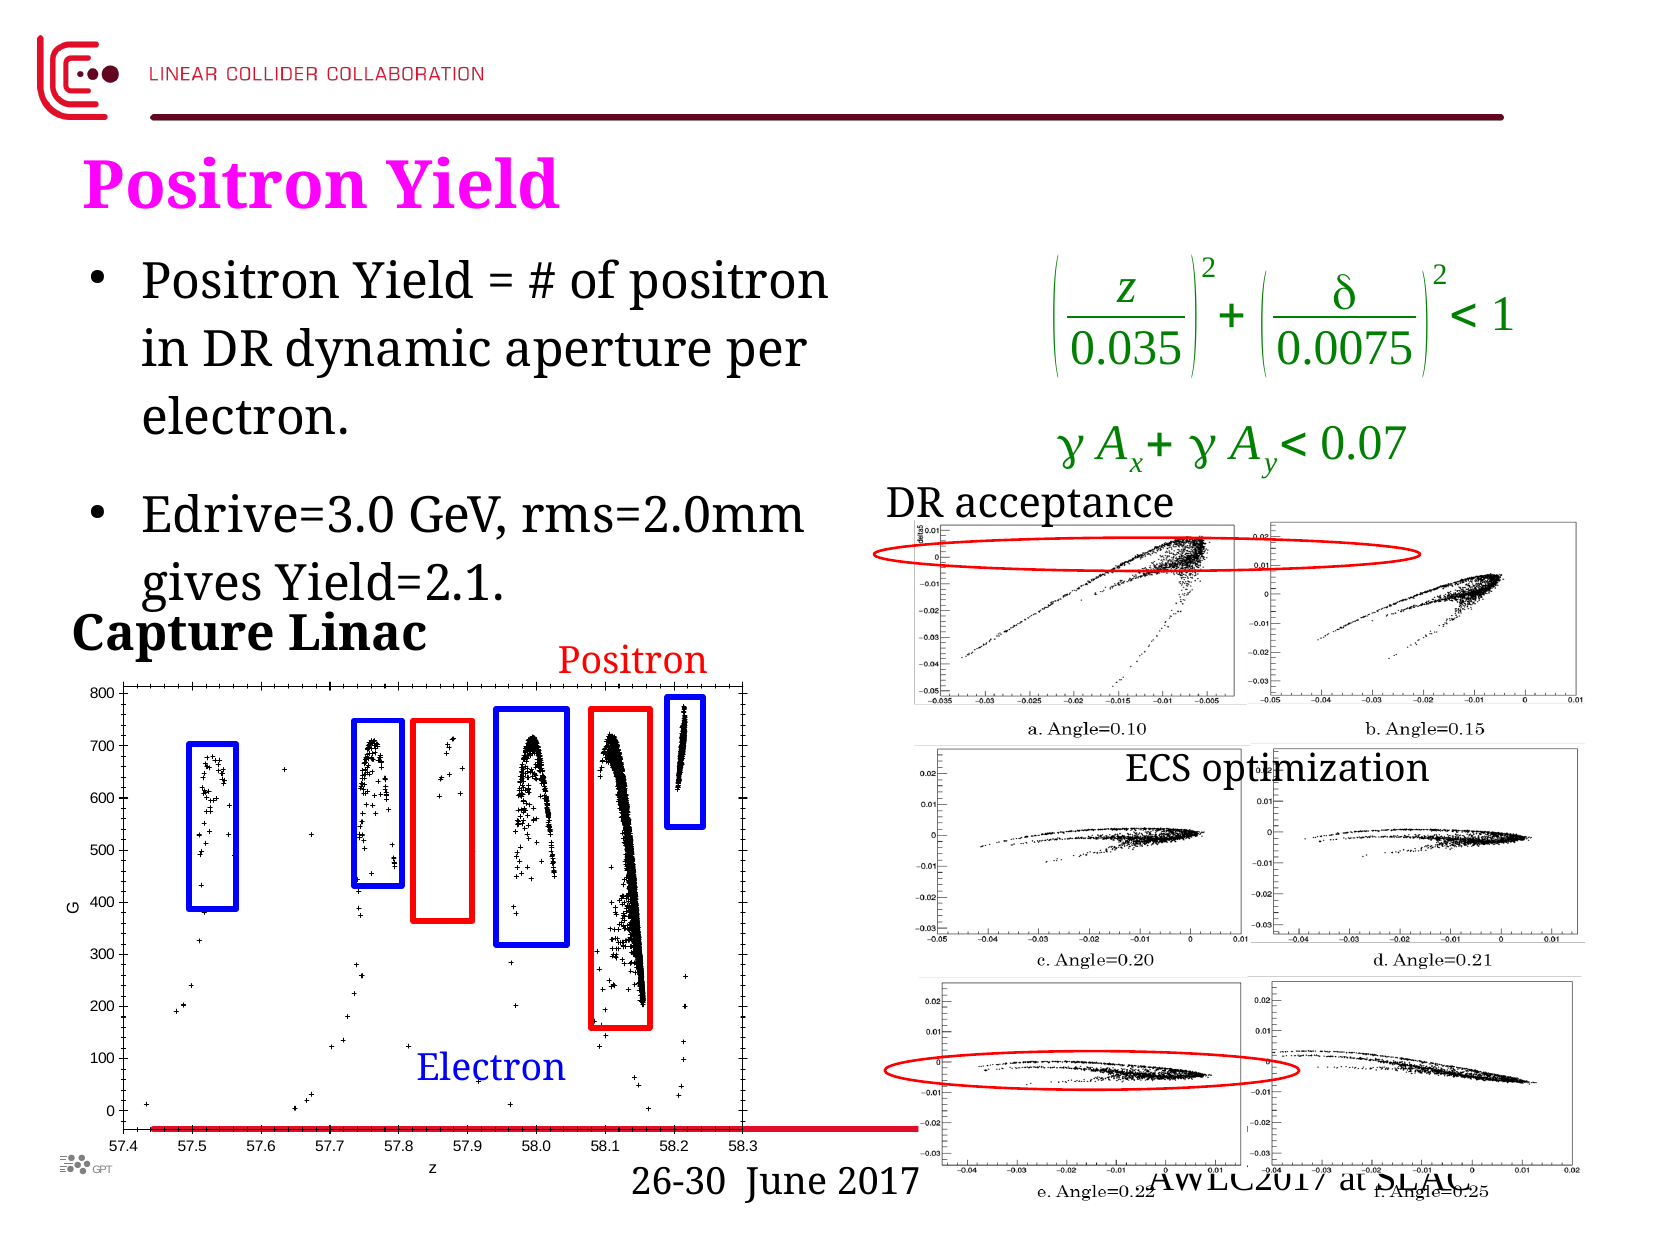

# Positron Yield
Positron Yield = # of positron in DR dynamic aperture per electron.
Edrive=3.0 GeV, rms=2.0mm gives Yield=2.1.
DR acceptance
Capture Linac
Positron
ECS optimization
Electron